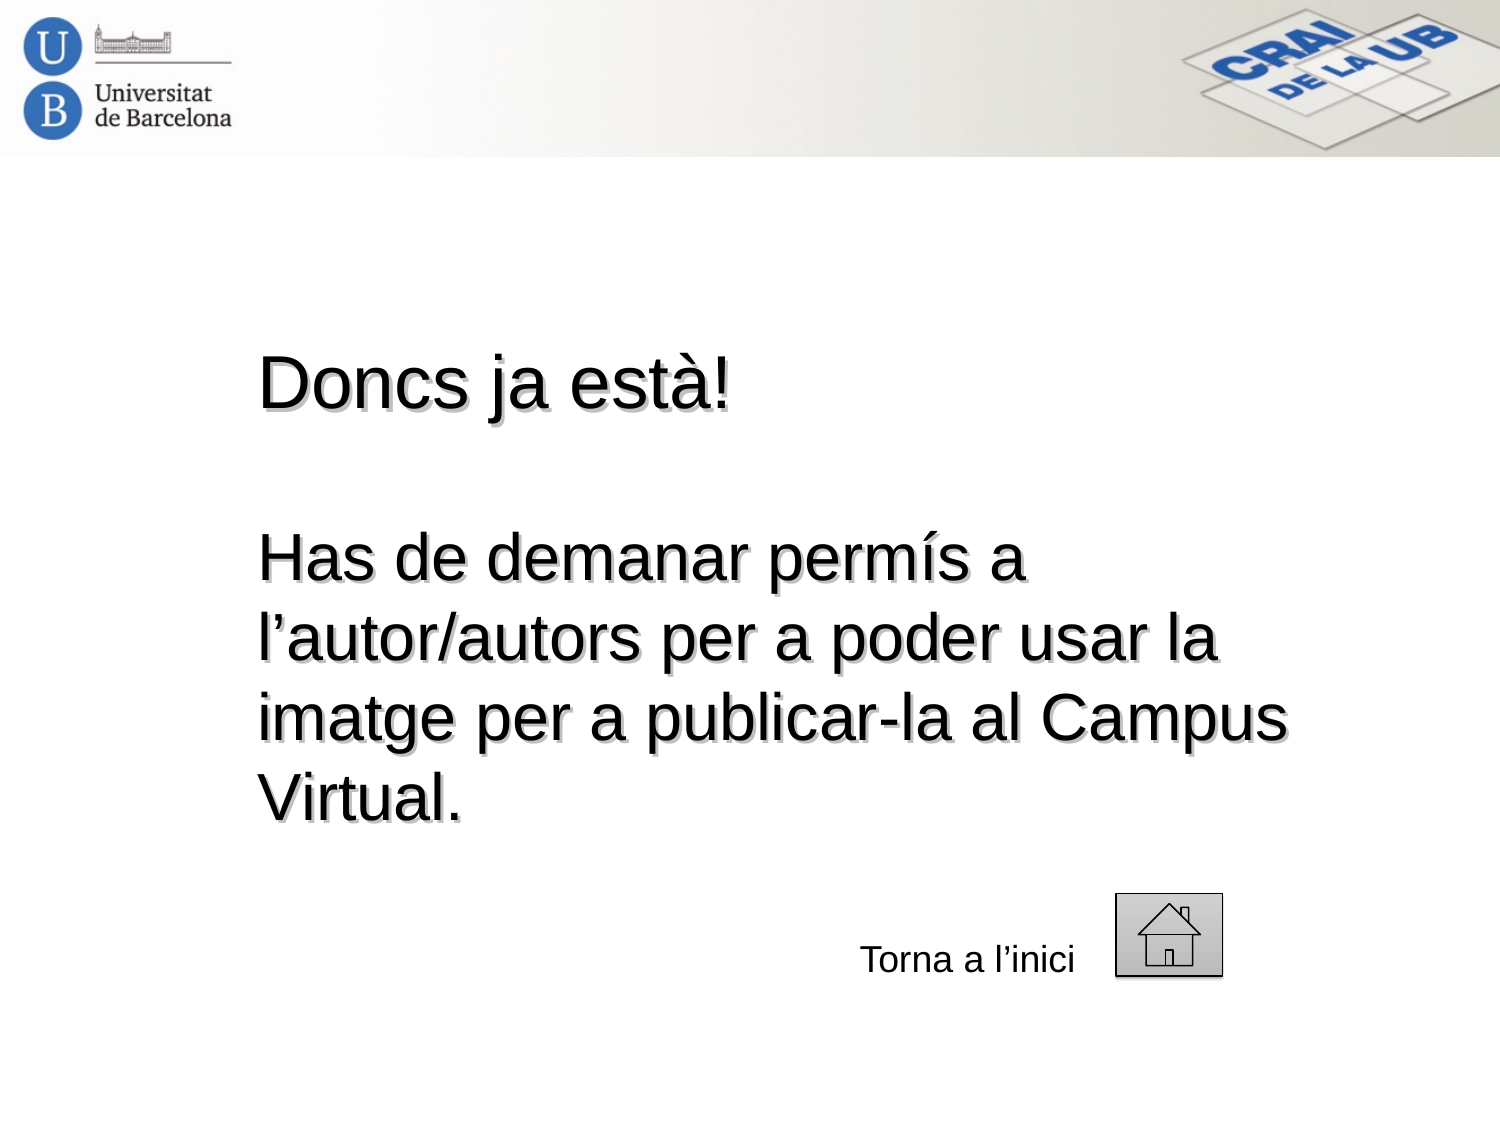

# Doncs ja està! Has de demanar permís a l’autor/autors per a poder usar la imatge per a publicar-la al Campus Virtual.
Torna a l’inici